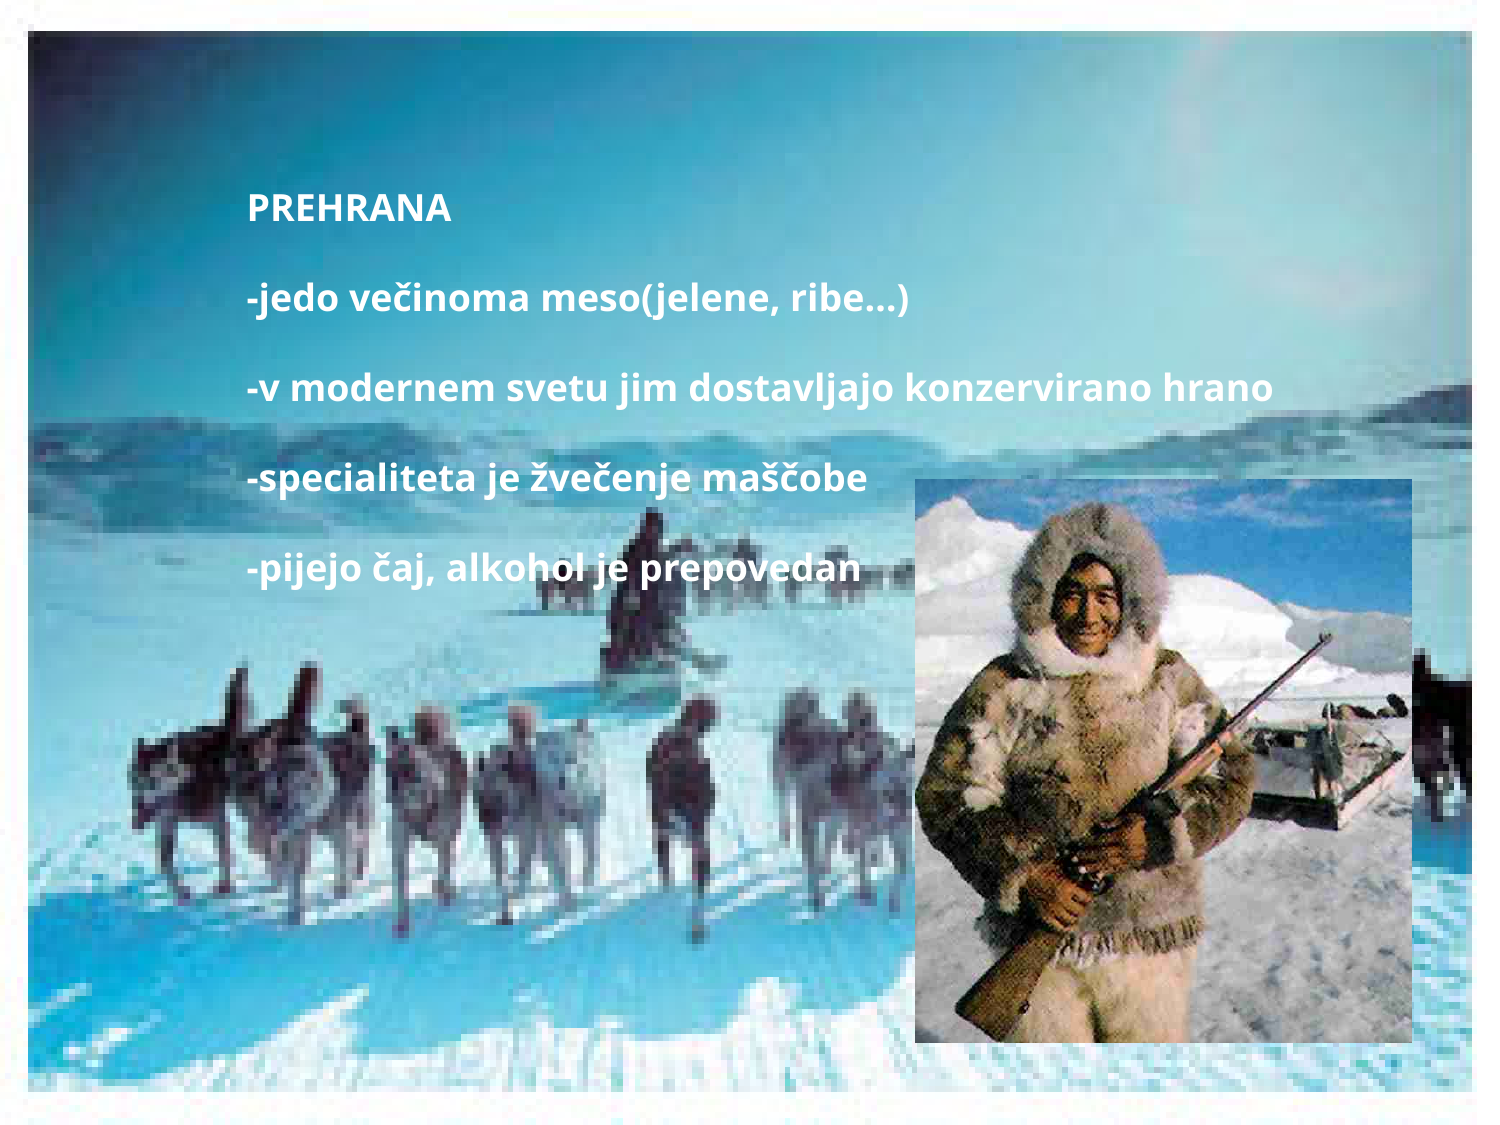

PREHRANA
-jedo večinoma meso(jelene, ribe…)
-v modernem svetu jim dostavljajo konzervirano hrano
-specialiteta je žvečenje maščobe
-pijejo čaj, alkohol je prepovedan